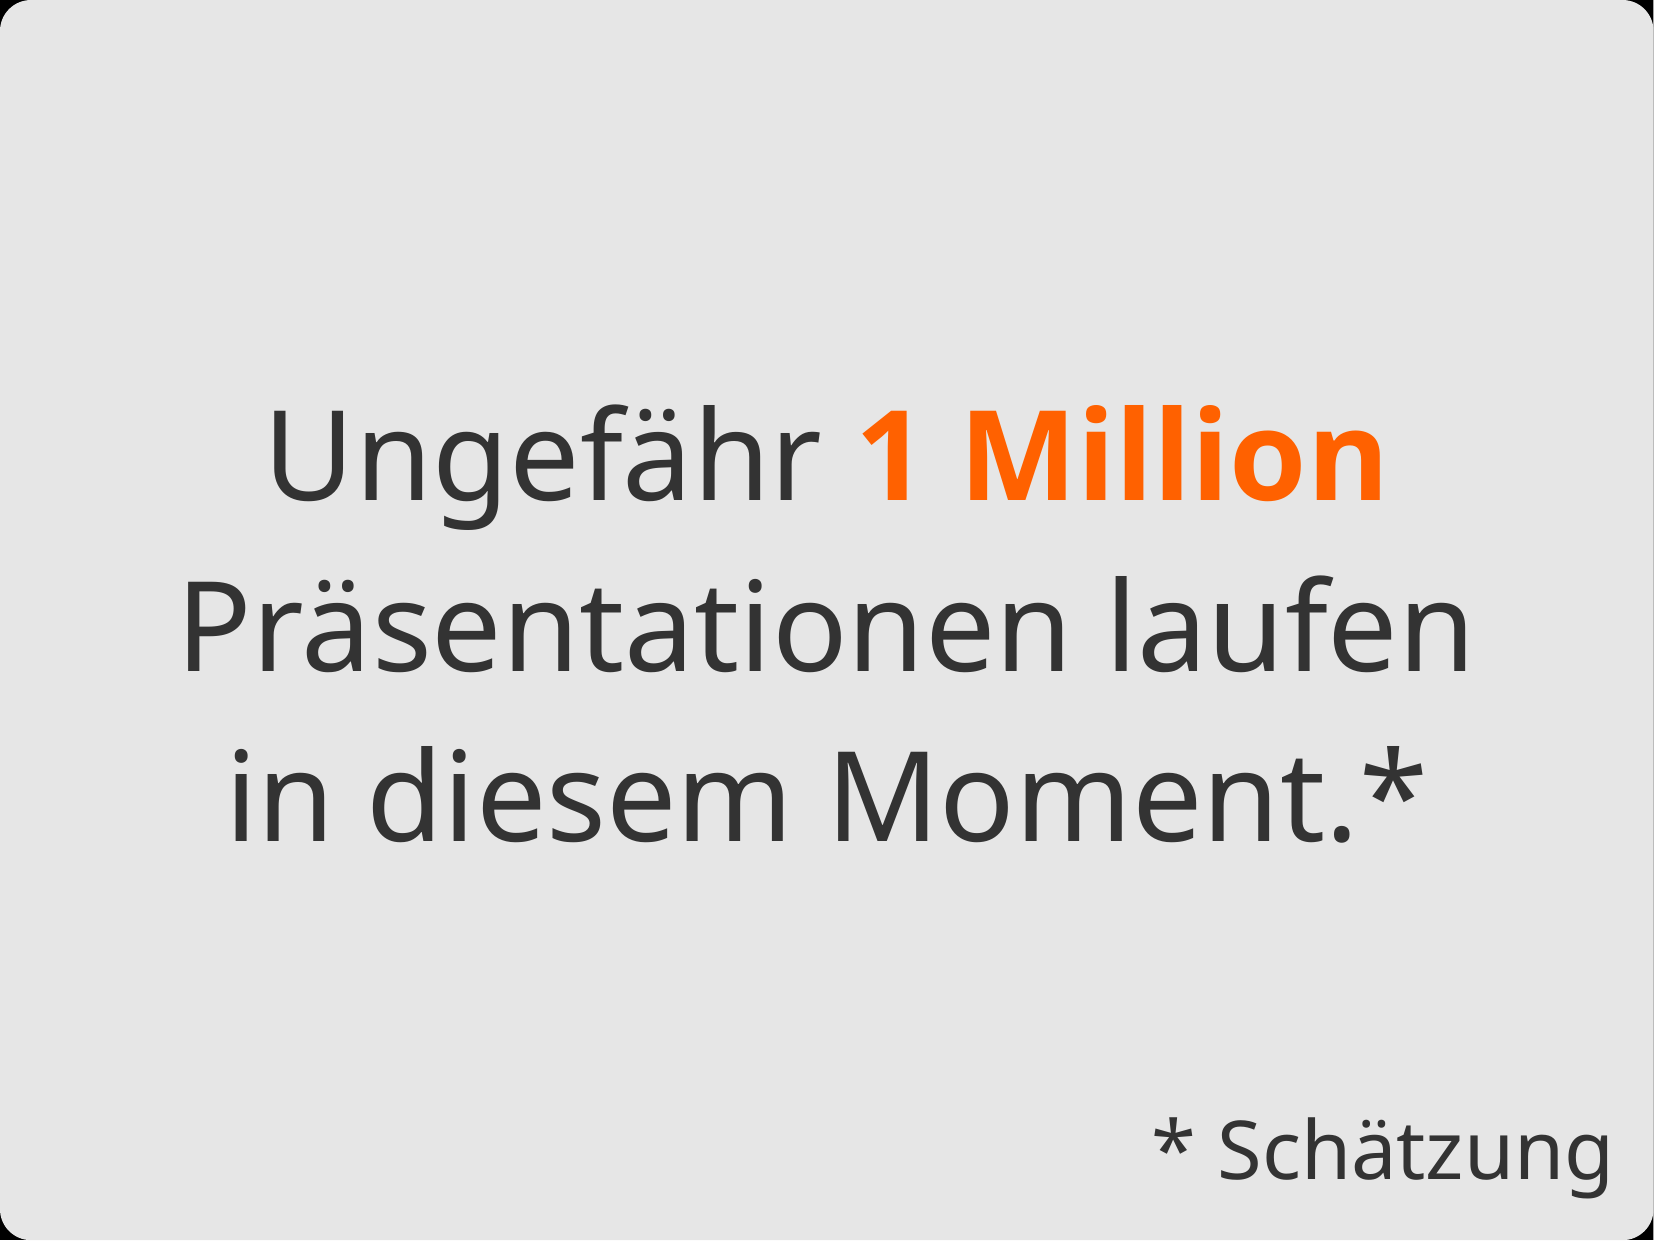

Ungefähr 1 Million Präsentationen laufen
in diesem Moment.*
* Schätzung